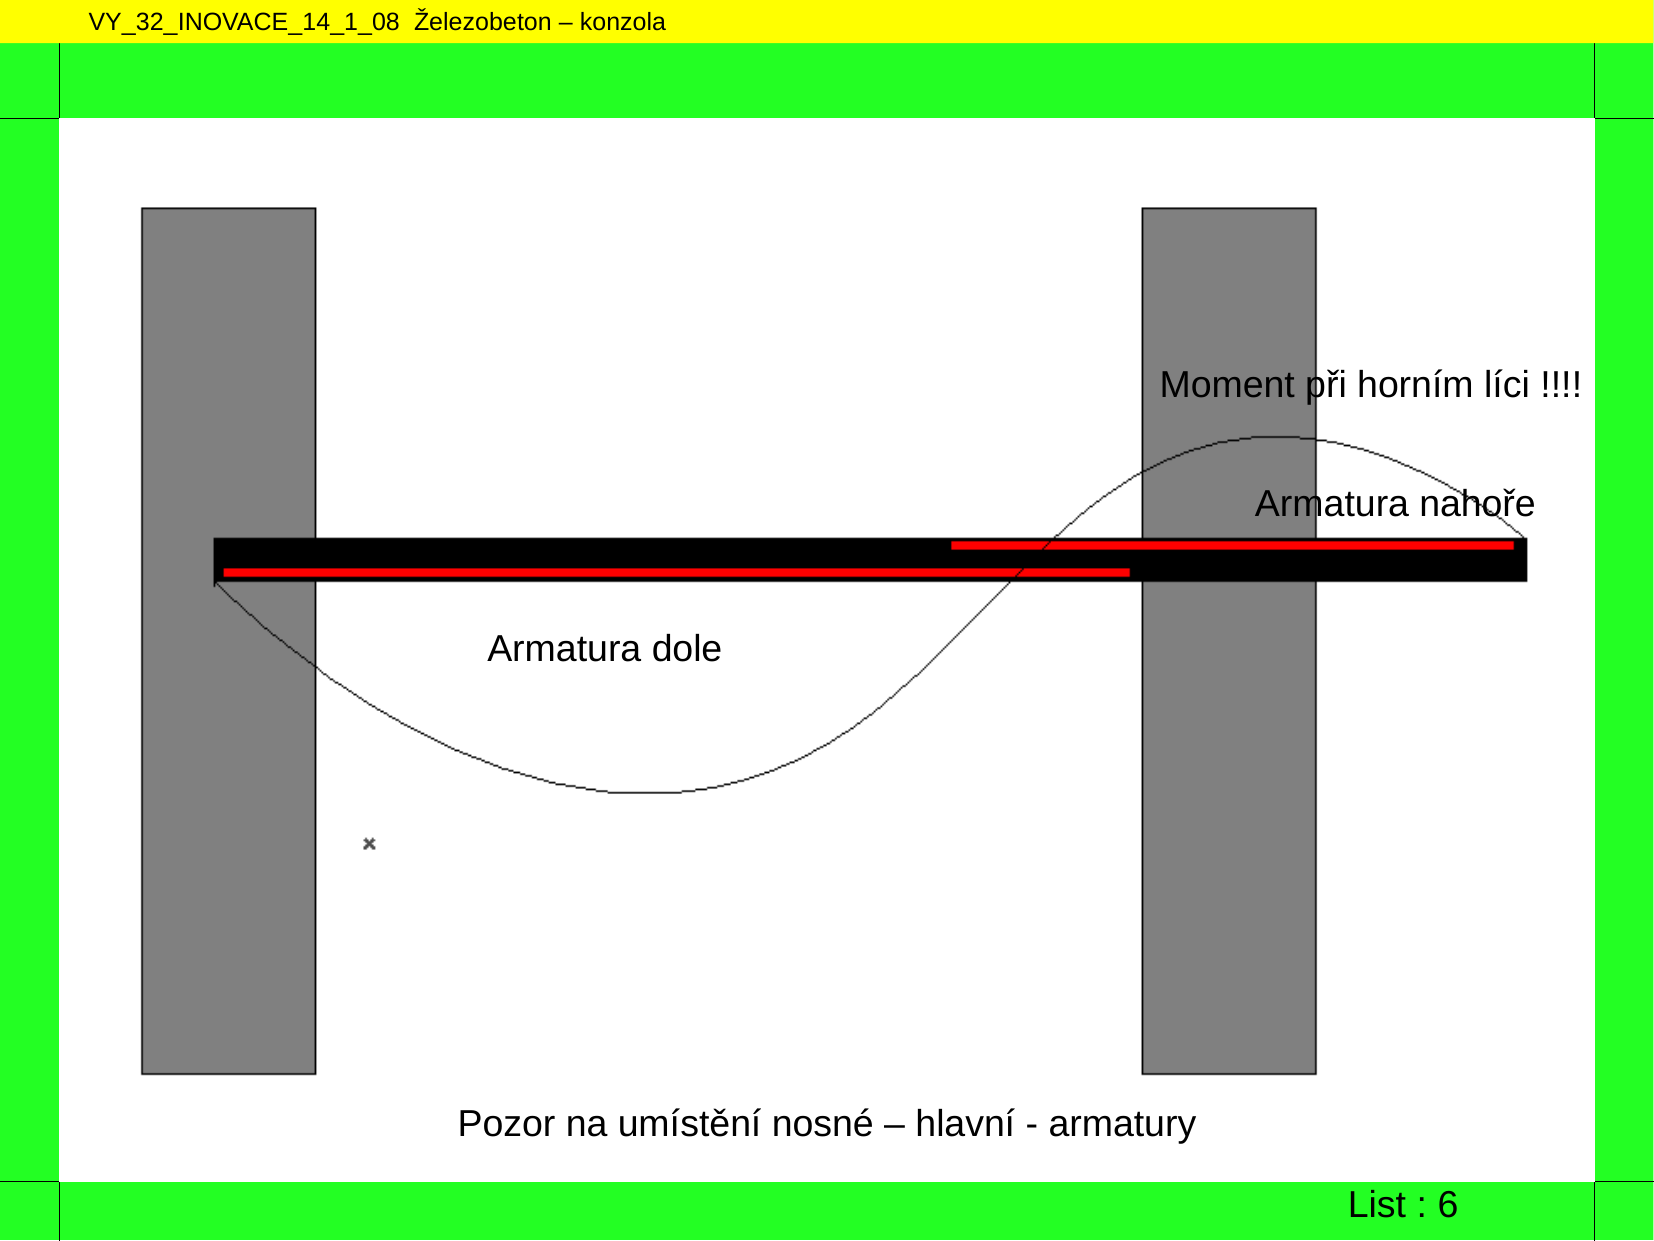

VY_32_INOVACE_14_1_08 Železobeton – konzola
Moment při horním líci !!!!
Armatura nahoře
Armatura dole
Pozor na umístění nosné – hlavní - armatury
List :